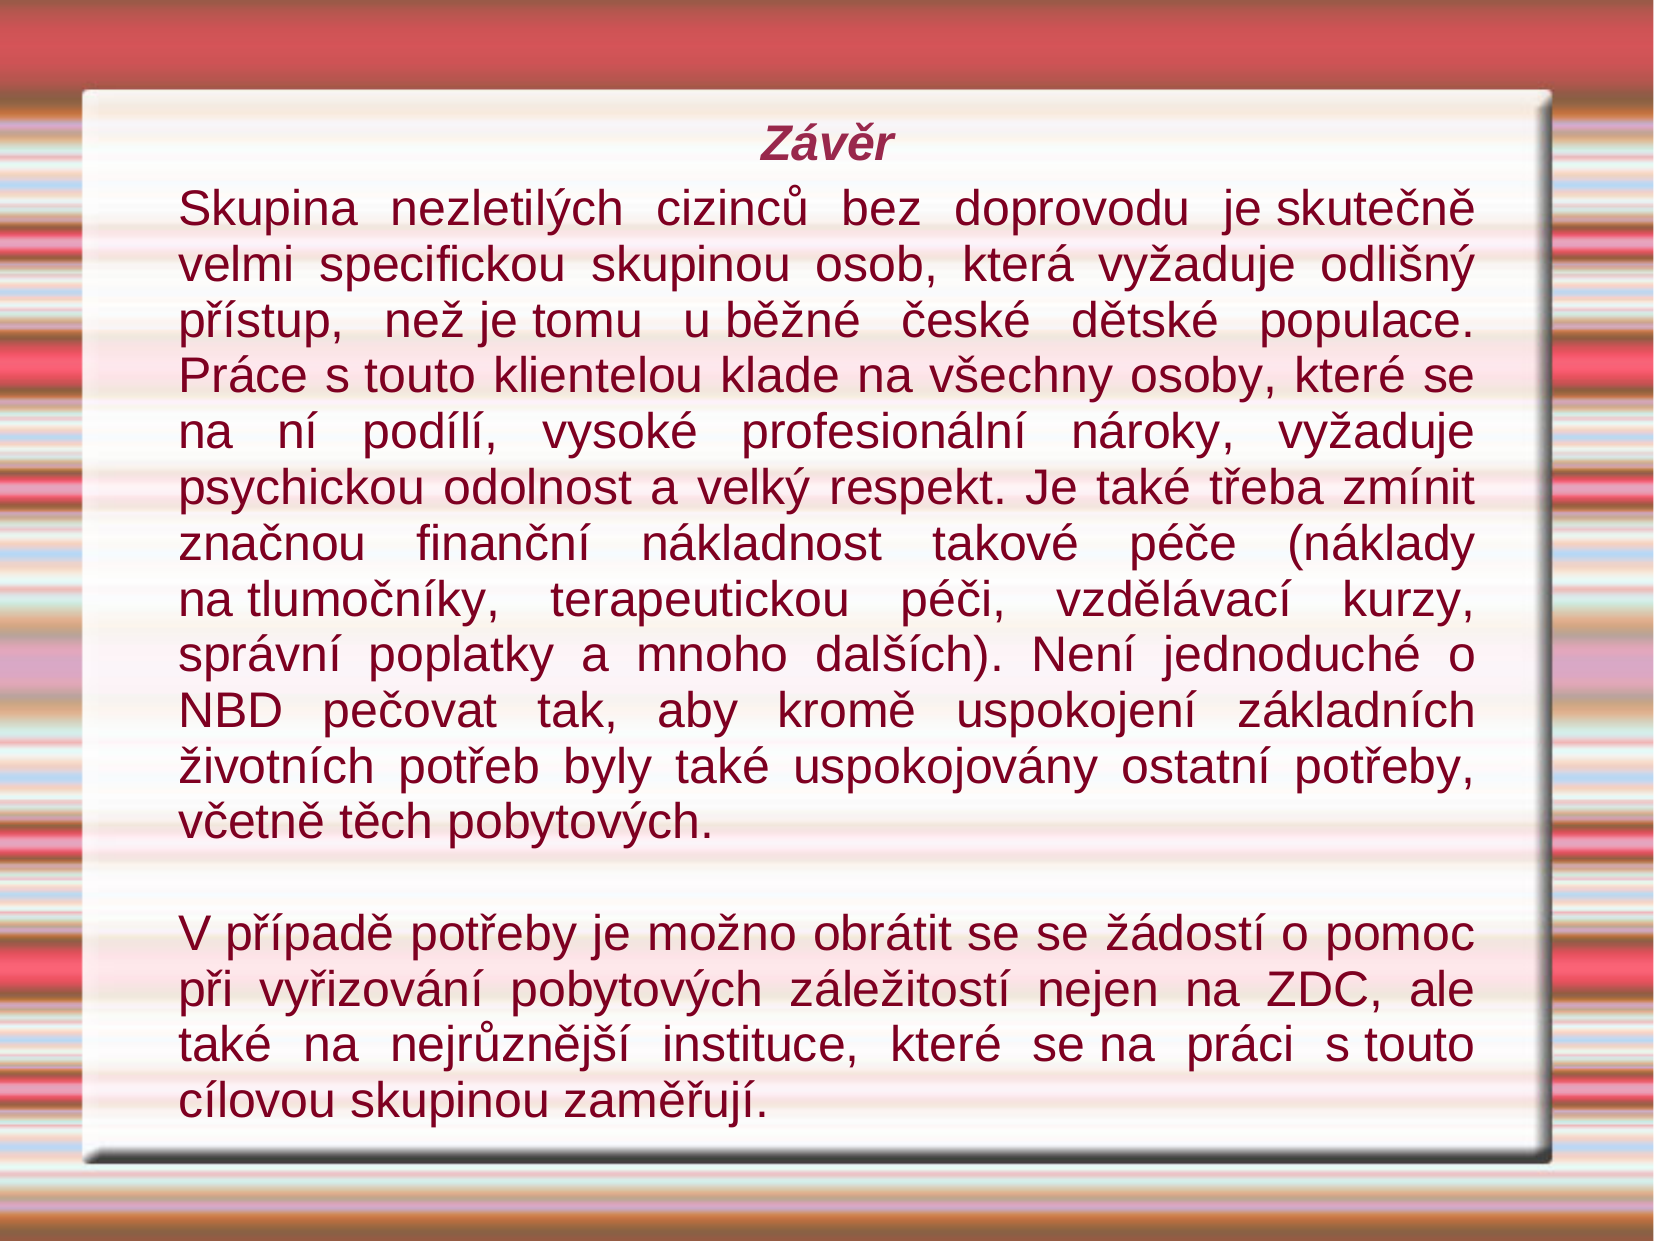

# Závěr
Skupina nezletilých cizinců bez doprovodu je skutečně velmi specifickou skupinou osob, která vyžaduje odlišný přístup, než je tomu u běžné české dětské populace. Práce s touto klientelou klade na všechny osoby, které se na ní podílí, vysoké profesionální nároky, vyžaduje psychickou odolnost a velký respekt. Je také třeba zmínit značnou finanční nákladnost takové péče (náklady na tlumočníky, terapeutickou péči, vzdělávací kurzy, správní poplatky a mnoho dalších). Není jednoduché o NBD pečovat tak, aby kromě uspokojení základních životních potřeb byly také uspokojovány ostatní potřeby, včetně těch pobytových.
V případě potřeby je možno obrátit se se žádostí o pomoc při vyřizování pobytových záležitostí nejen na ZDC, ale také na nejrůznější instituce, které se na práci s touto cílovou skupinou zaměřují.